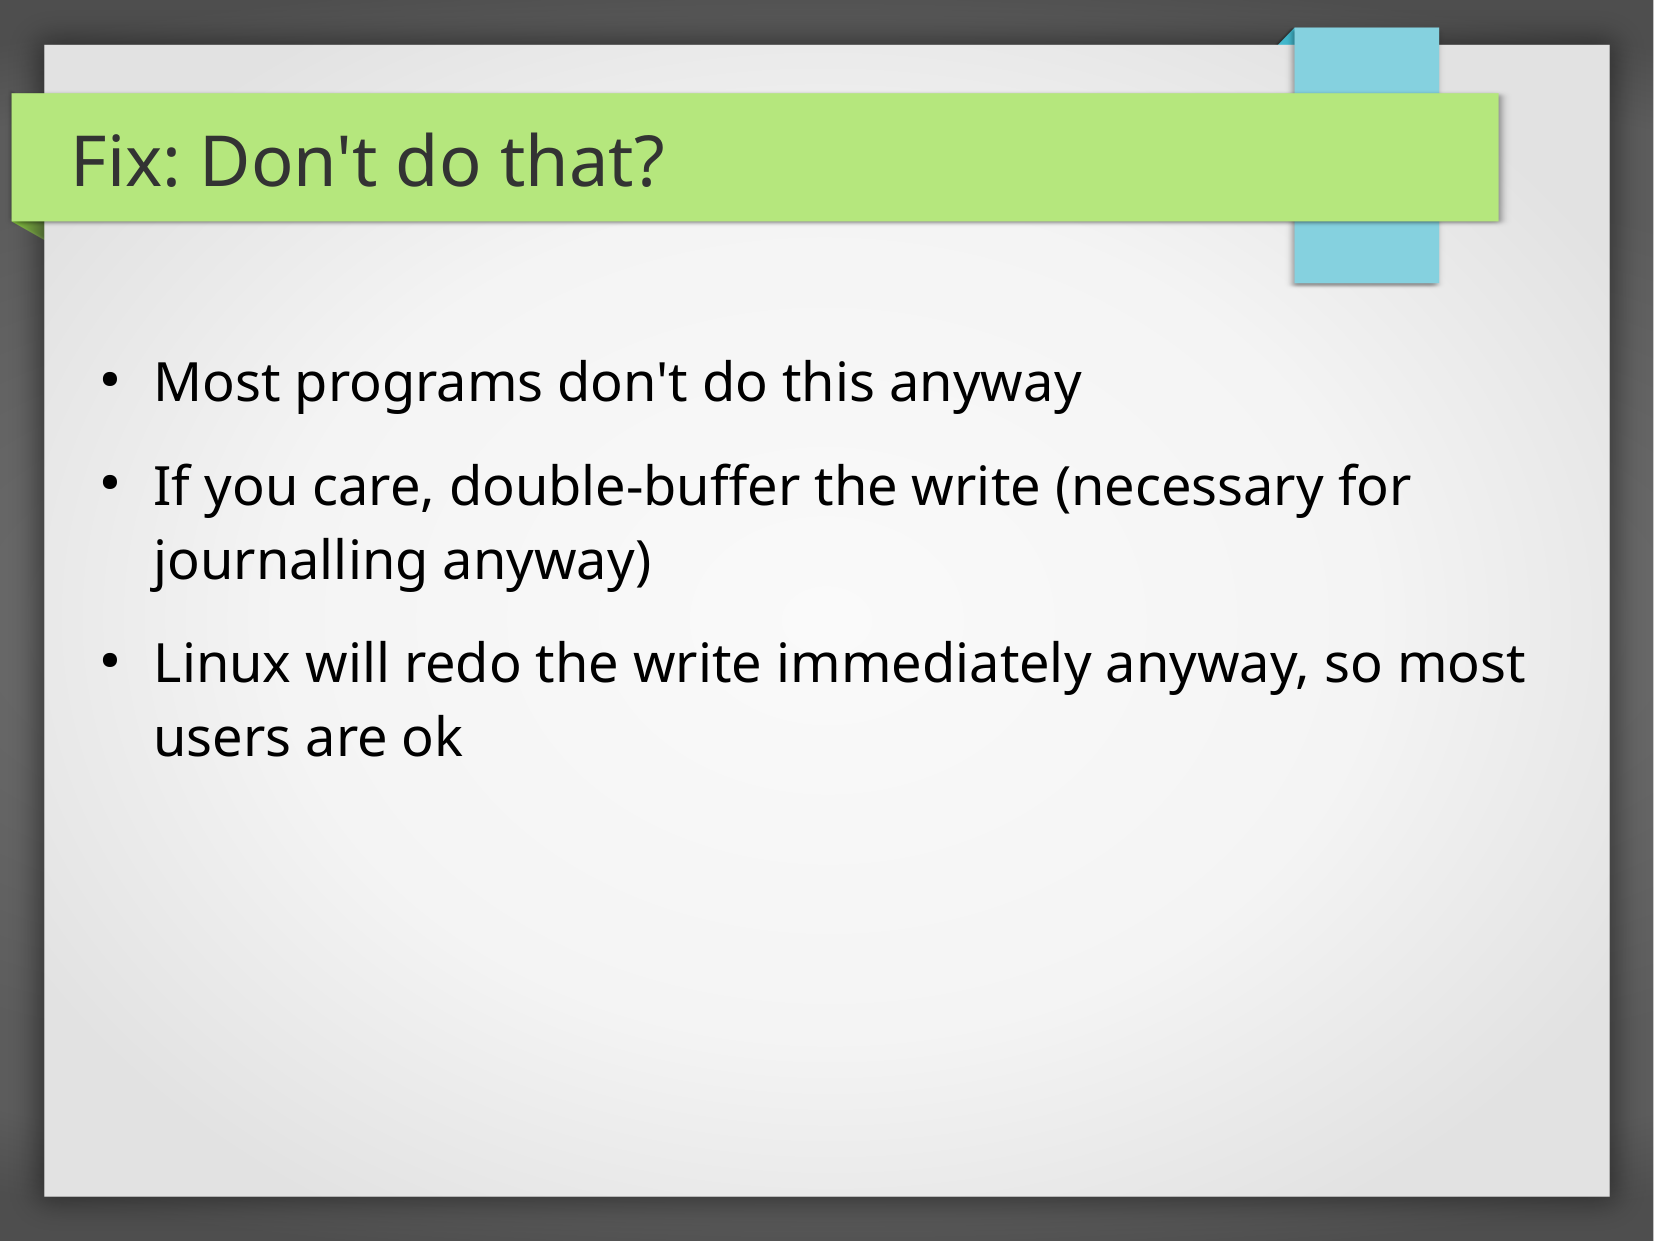

# Fix: Don't do that?
Most programs don't do this anyway
If you care, double-buffer the write (necessary for journalling anyway)
Linux will redo the write immediately anyway, so most users are ok